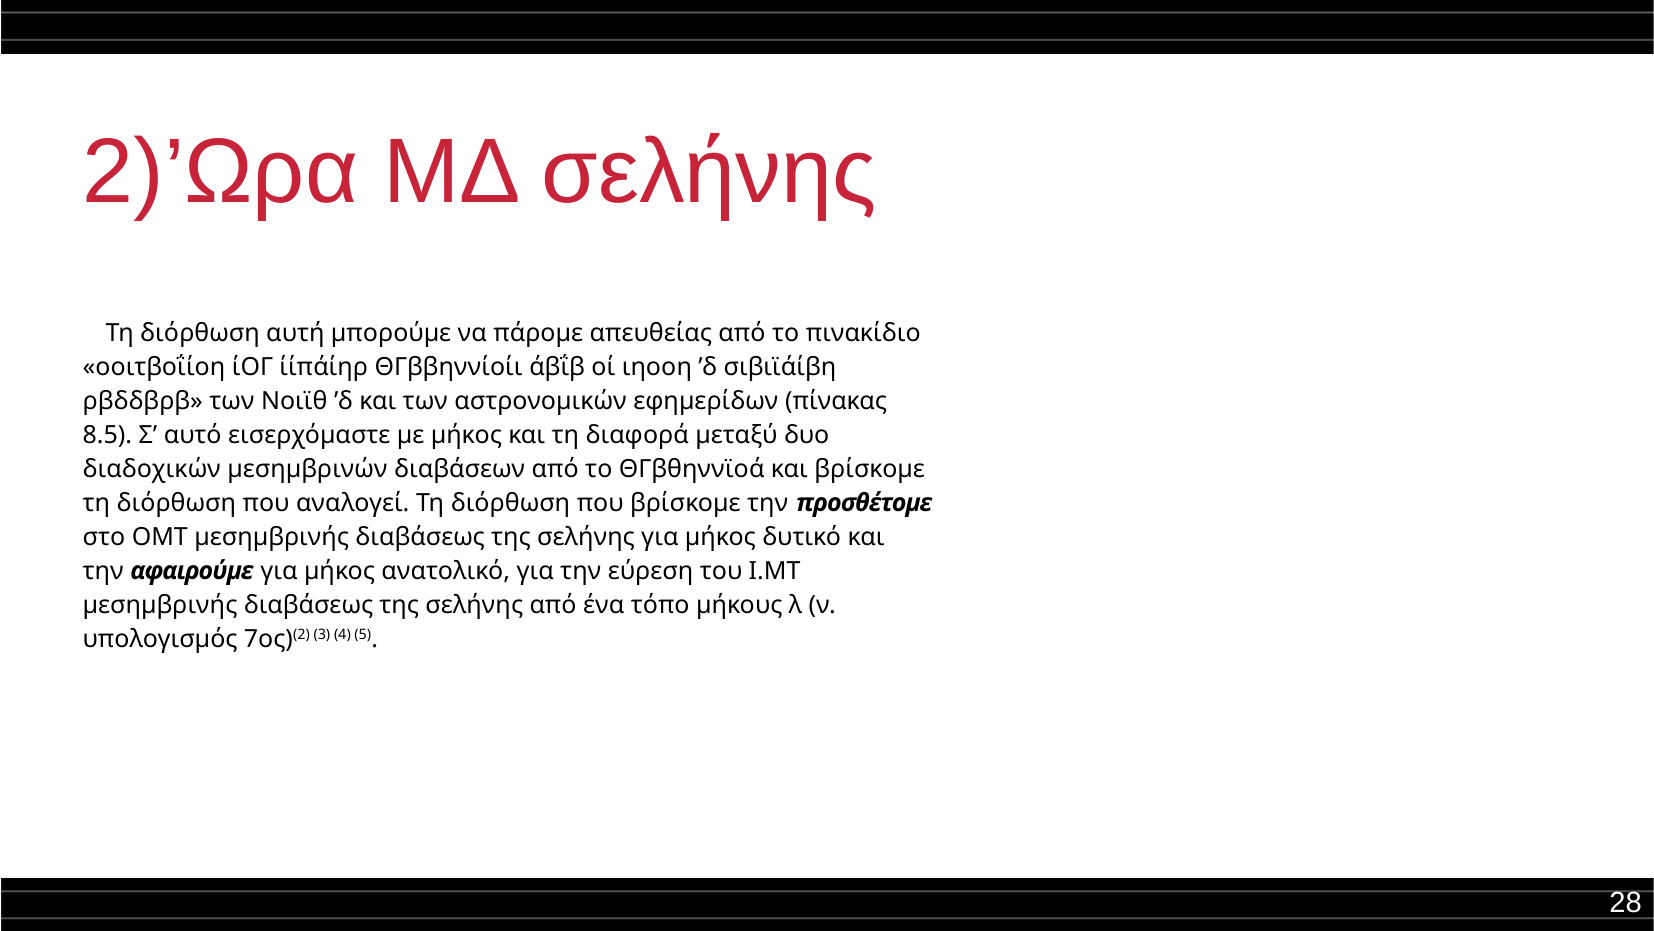

# 2)’Ωρα ΜΔ σελήνης
Τη διόρθωση αυτή μπορούμε να πάρομε απευθείας από το πινακίδιο «οοιτβοΐίοη ίΟΓ ίίπάίηρ ΘΓββηννίοίι άβΐβ οί ιηοοη ’δ σιβιϊάίβη ρβδδβρβ» των Νοιϊθ ’δ και των αστρονομικών εφημερίδων (πίνακας 8.5). Σ’ αυτό εισερχόμαστε με μήκος και τη διαφορά μεταξύ δυο διαδοχικών μεσημβρινών διαβάσεων από το ΘΓβθηννϊοά και βρίσκομε τη διόρθωση που αναλογεί. Τη διόρθωση που βρίσκομε την προσθέτομε στο ΟΜΤ μεσημβρινής διαβάσεως της σελήνης για μήκος δυτικό και την αφαιρούμε για μήκος ανατολικό, για την εύρεση του Ι.ΜΤ μεσημβρινής διαβάσεως της σελήνης από ένα τόπο μήκους λ (ν. υπολογισμός 7ος)(2) (3) (4) (5).